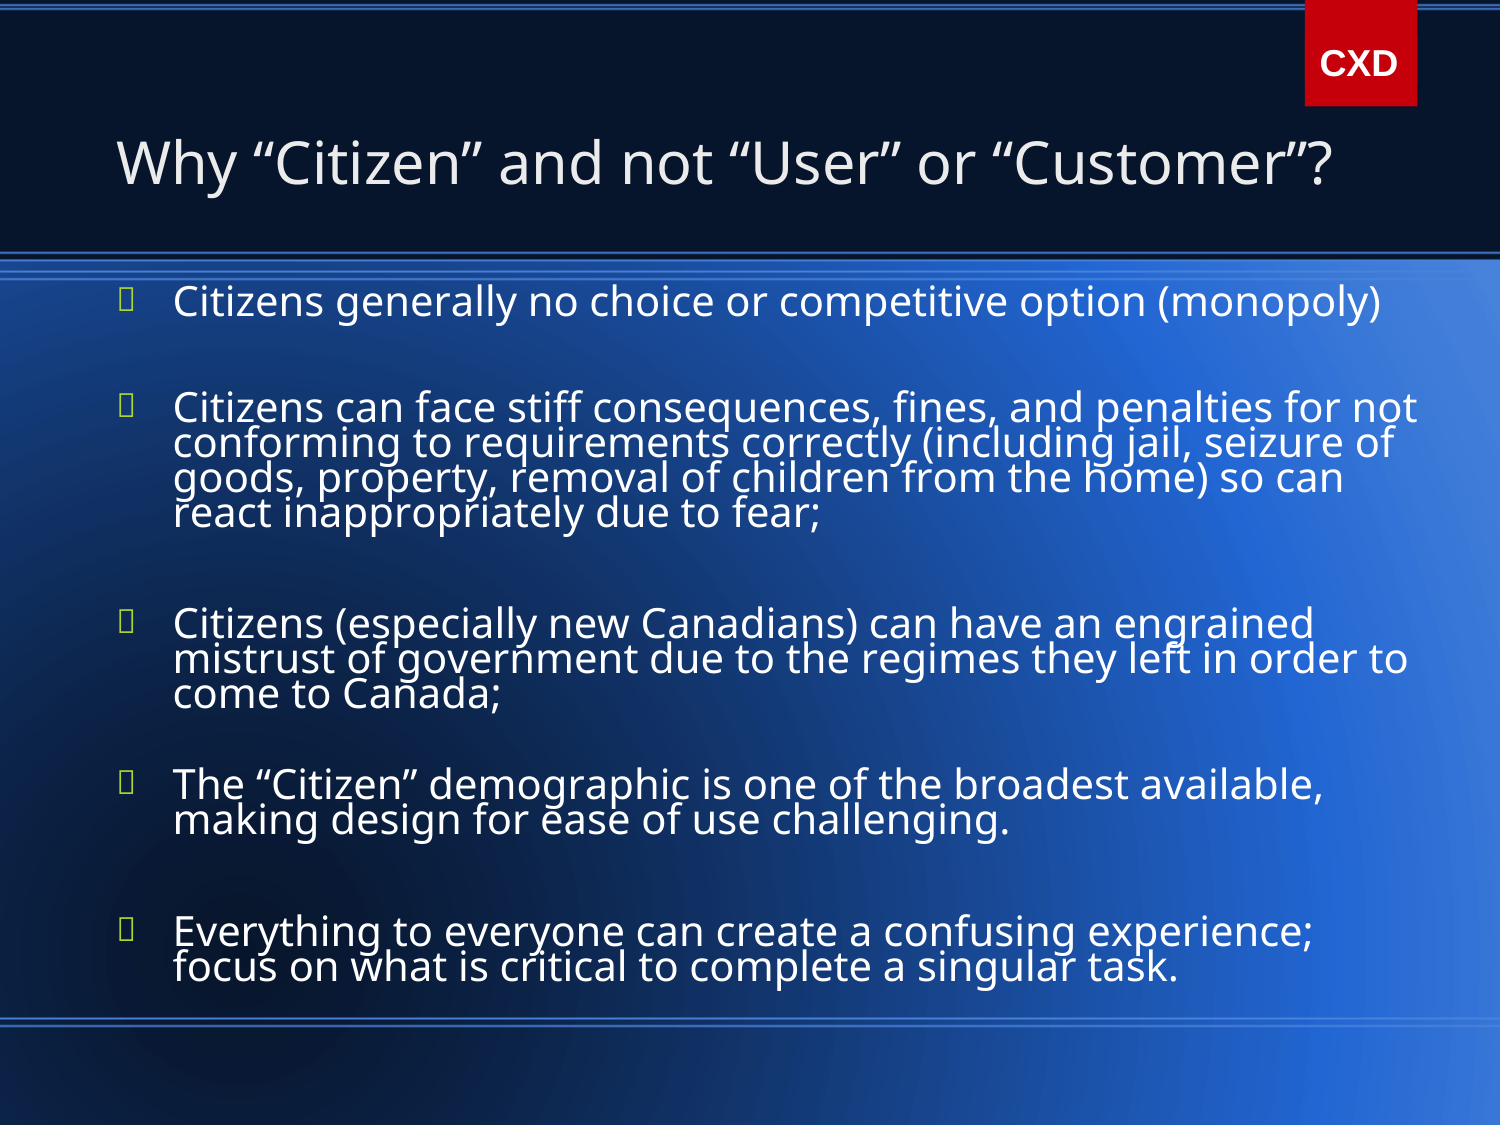

# Why “Citizen” and not “User” or “Customer”?
Citizens generally no choice or competitive option (monopoly)
Citizens can face stiff consequences, fines, and penalties for not conforming to requirements correctly (including jail, seizure of goods, property, removal of children from the home) so can react inappropriately due to fear;
Citizens (especially new Canadians) can have an engrained mistrust of government due to the regimes they left in order to come to Canada;
The “Citizen” demographic is one of the broadest available, making design for ease of use challenging.
Everything to everyone can create a confusing experience; focus on what is critical to complete a singular task.